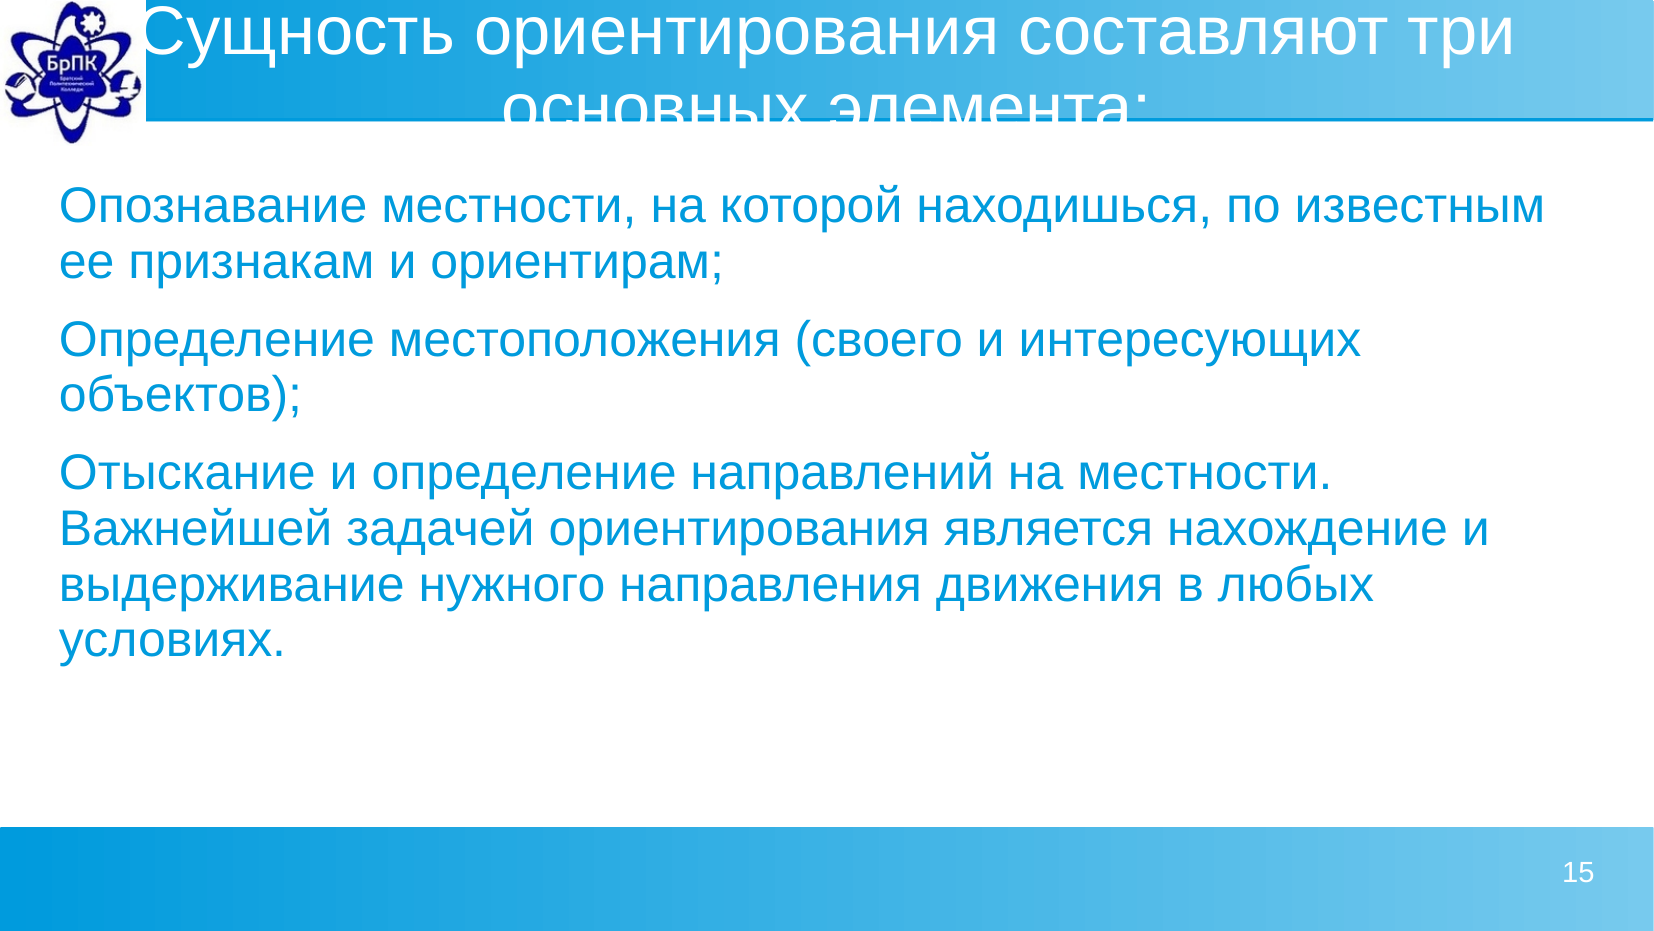

# Сущность ориентирования составляют три основных элемента:
Опознавание местности, на которой находишься, по известным ее признакам и ориентирам;
Определение местоположения (своего и интересующих объектов);
Отыскание и определение направлений на местности. Важнейшей задачей ориентирования является нахождение и выдерживание нужного направления движения в любых условиях.
15